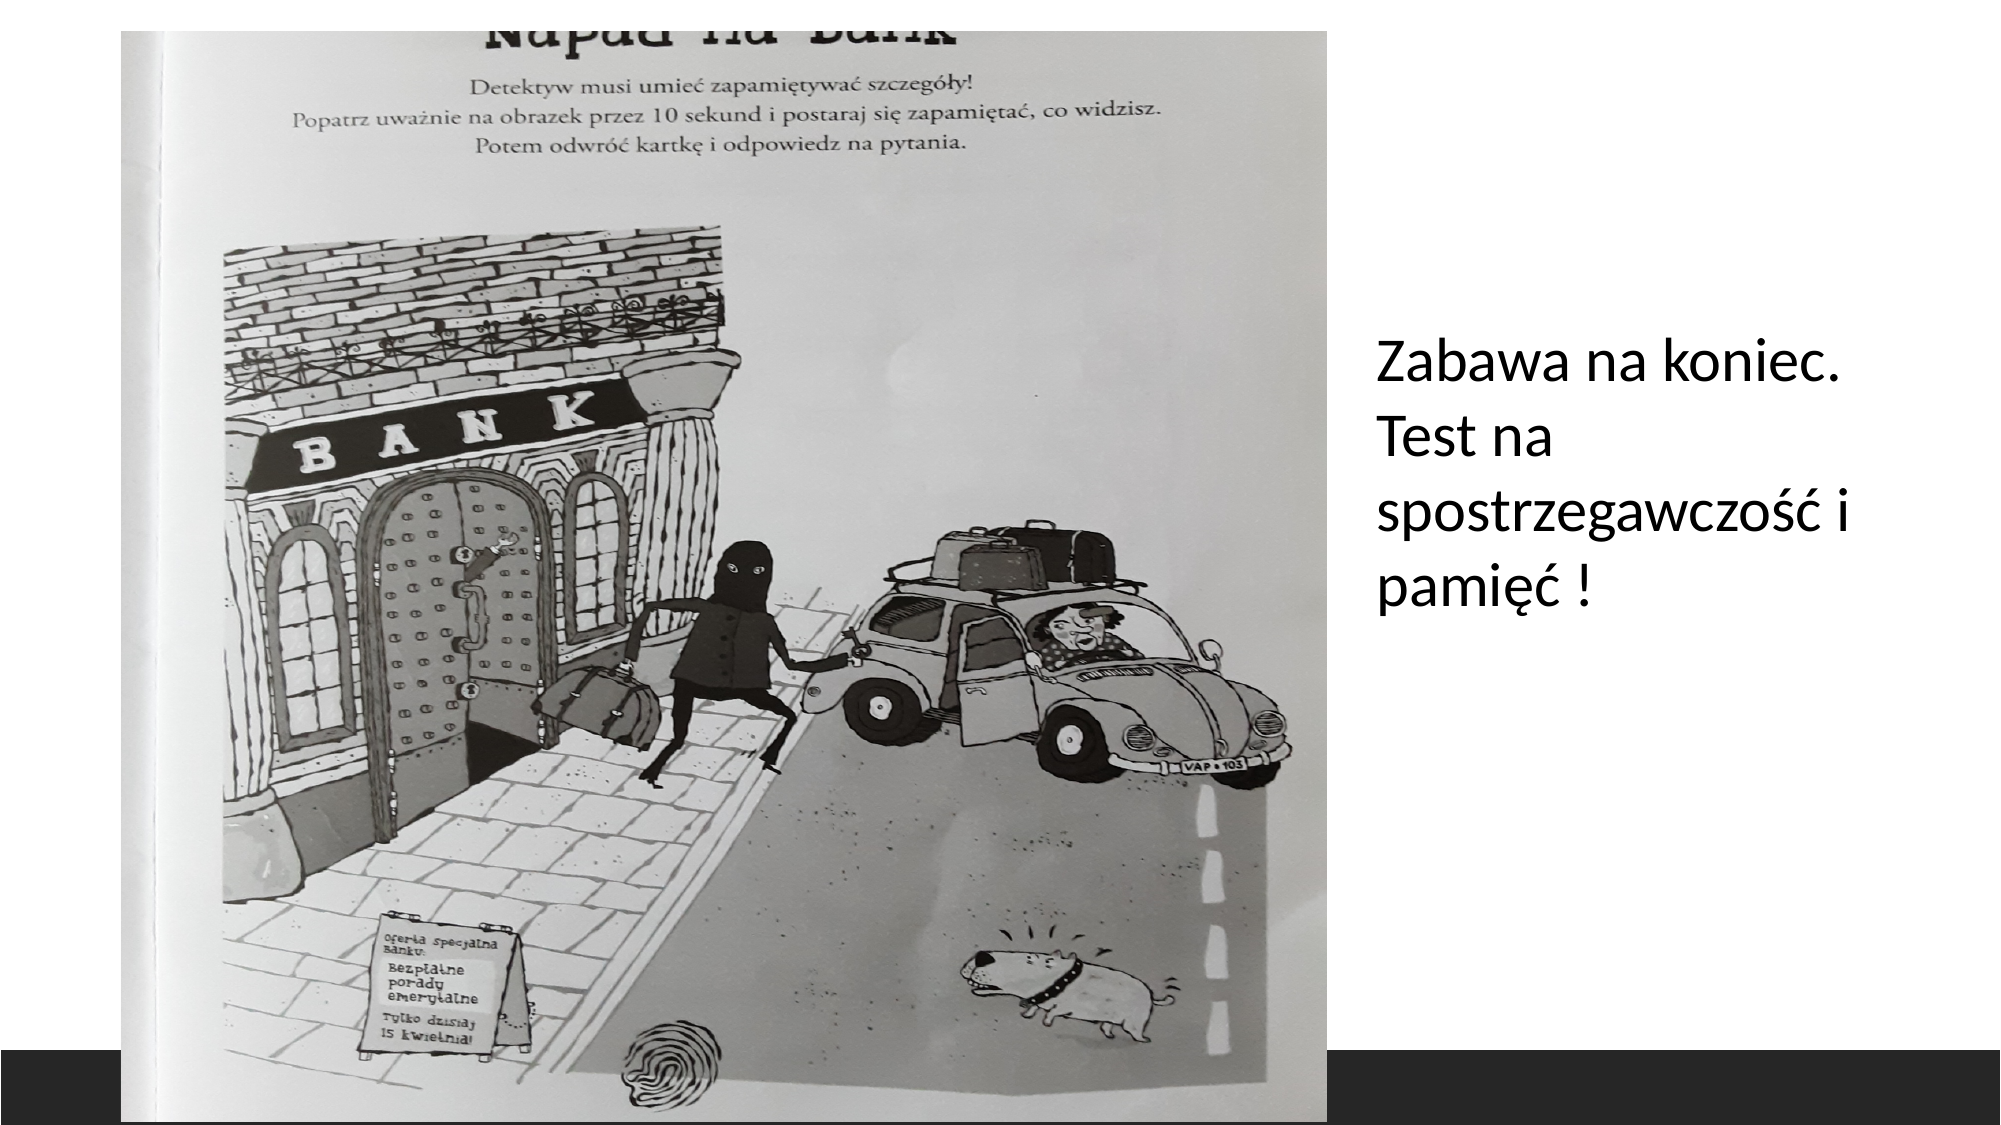

Zabawa na koniec.
Test na spostrzegawczość i pamięć !